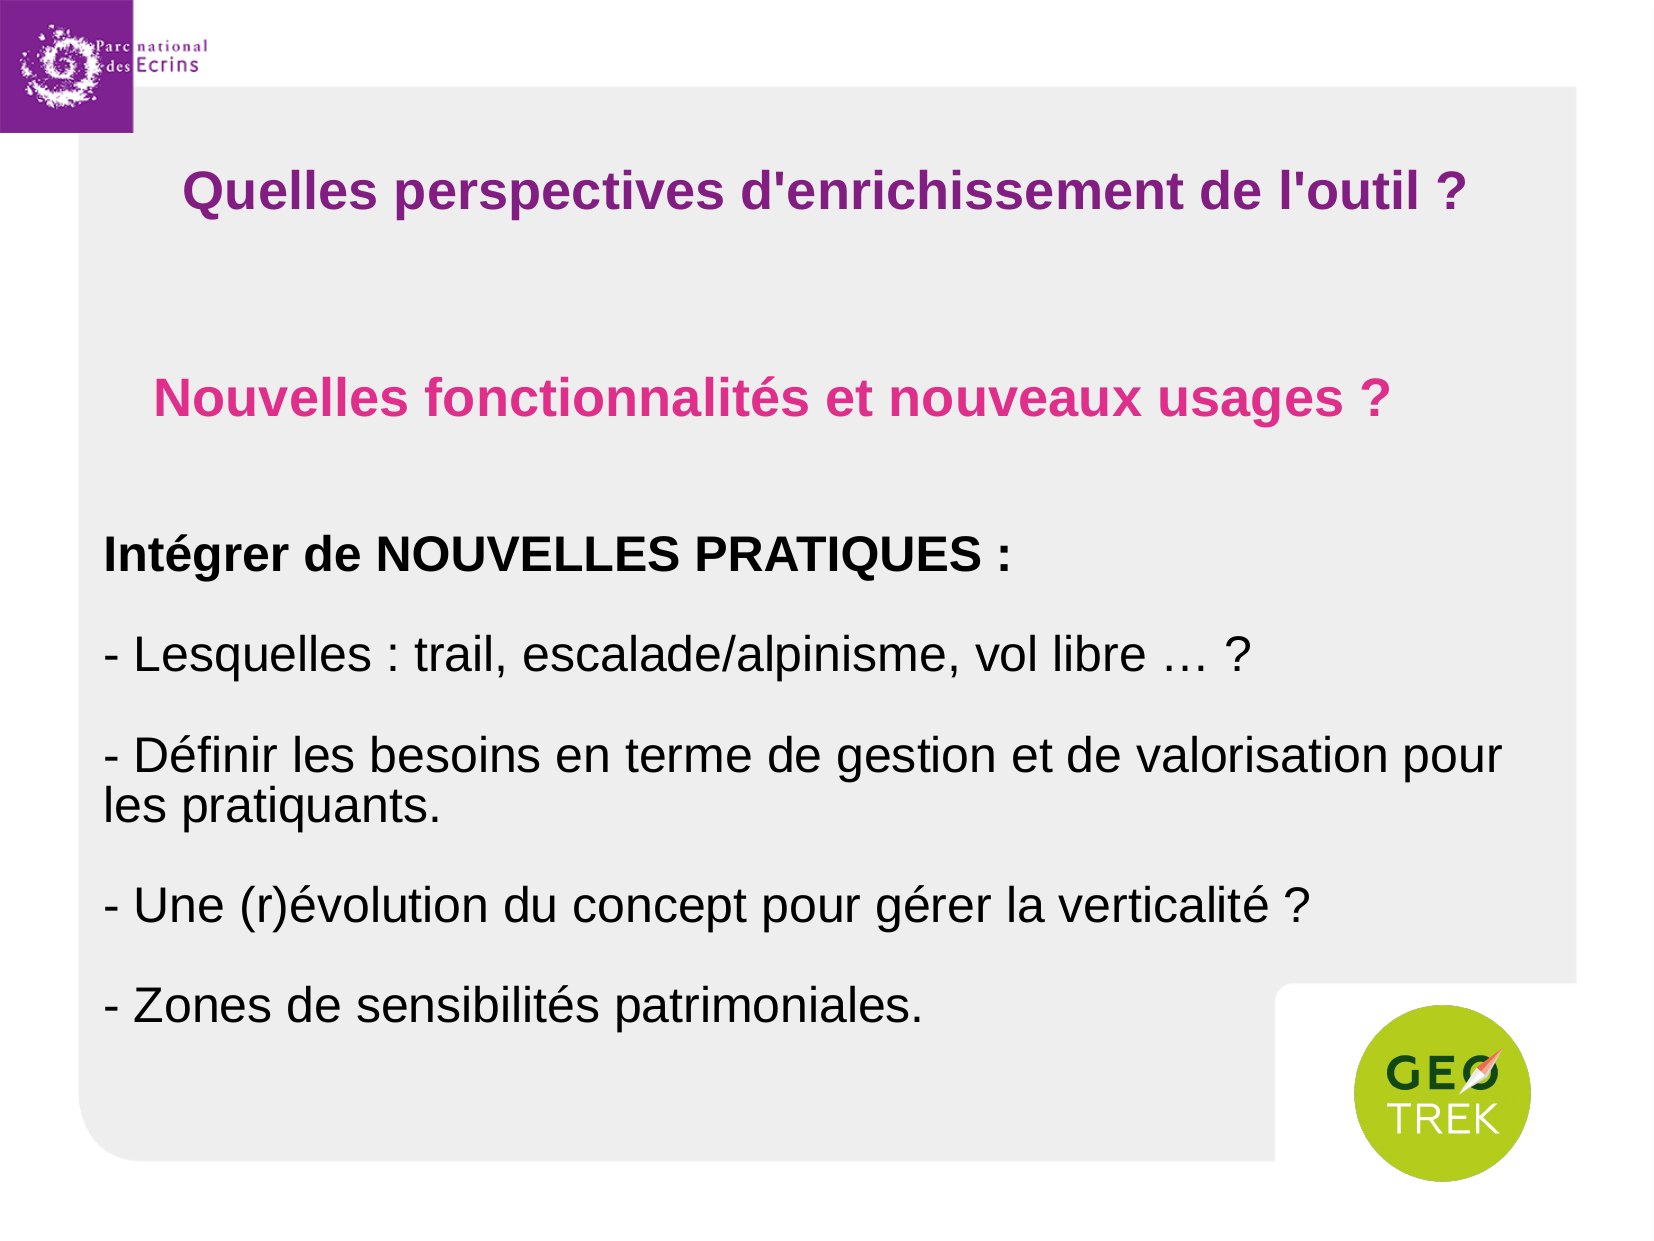

# Quelles perspectives d'enrichissement de l'outil ?
Nouvelles fonctionnalités et nouveaux usages ?
Intégrer de NOUVELLES PRATIQUES :
- Lesquelles : trail, escalade/alpinisme, vol libre … ?
- Définir les besoins en terme de gestion et de valorisation pour les pratiquants.
- Une (r)évolution du concept pour gérer la verticalité ?
- Zones de sensibilités patrimoniales.